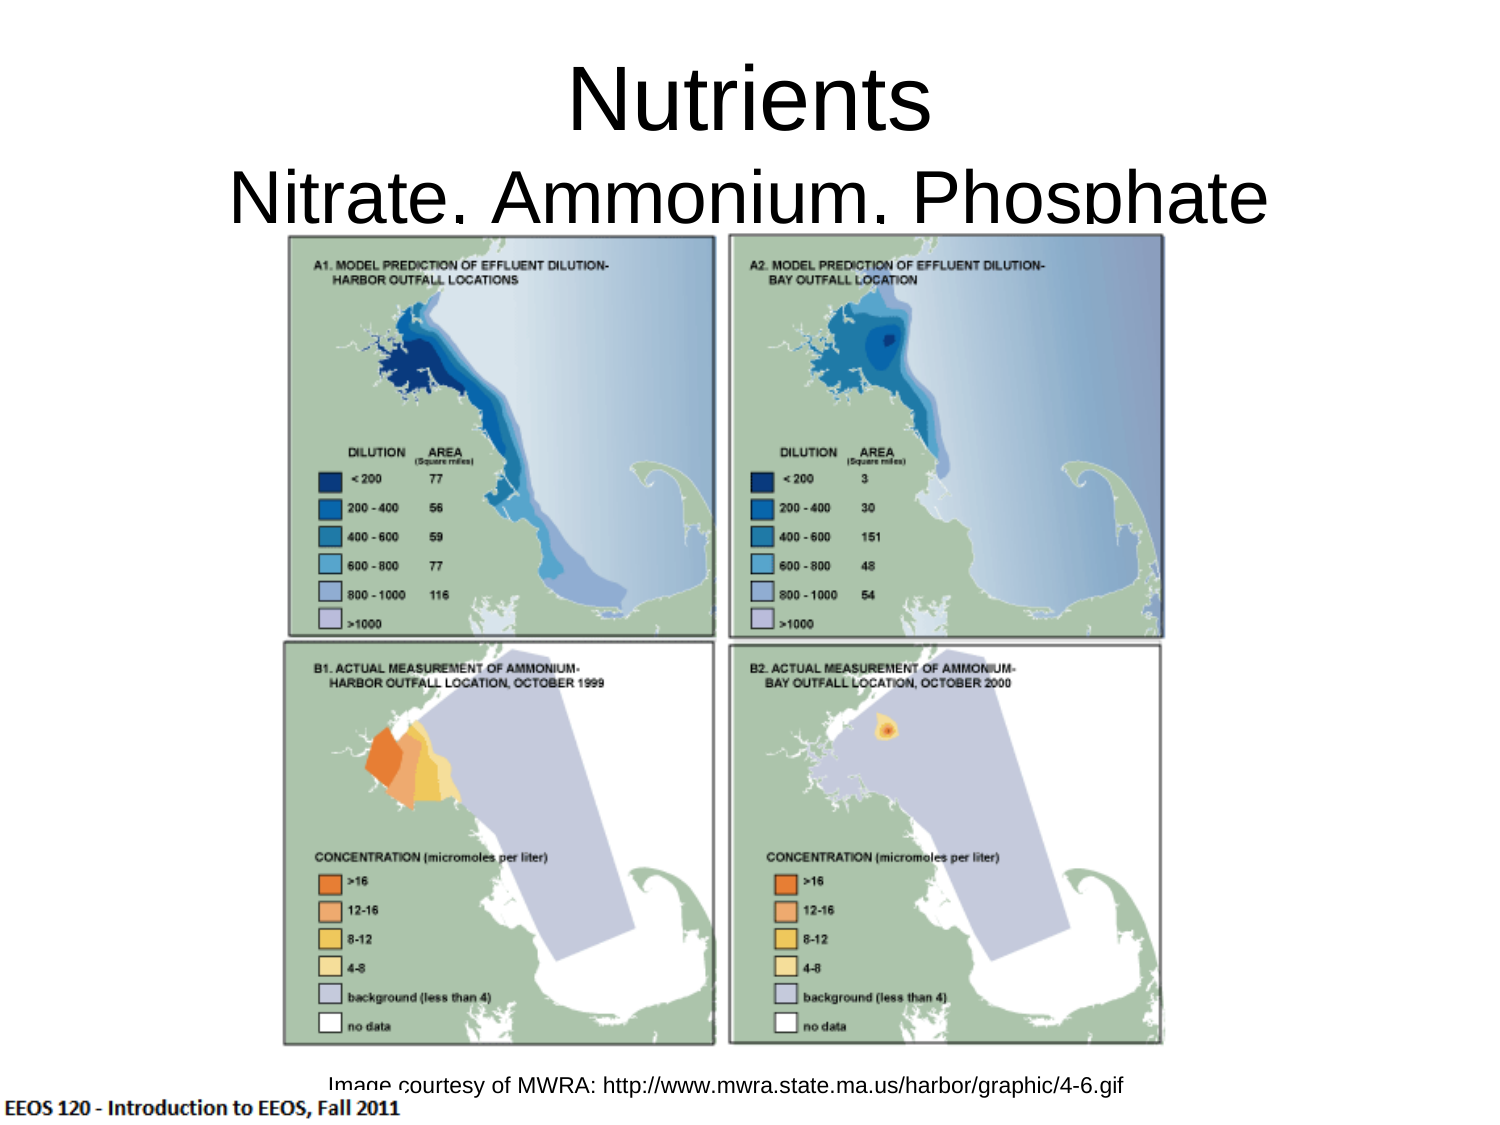

# Nutrients Nitrate, Ammonium, Phosphate
Image courtesy of MWRA: http://www.mwra.state.ma.us/harbor/graphic/4-6.gif